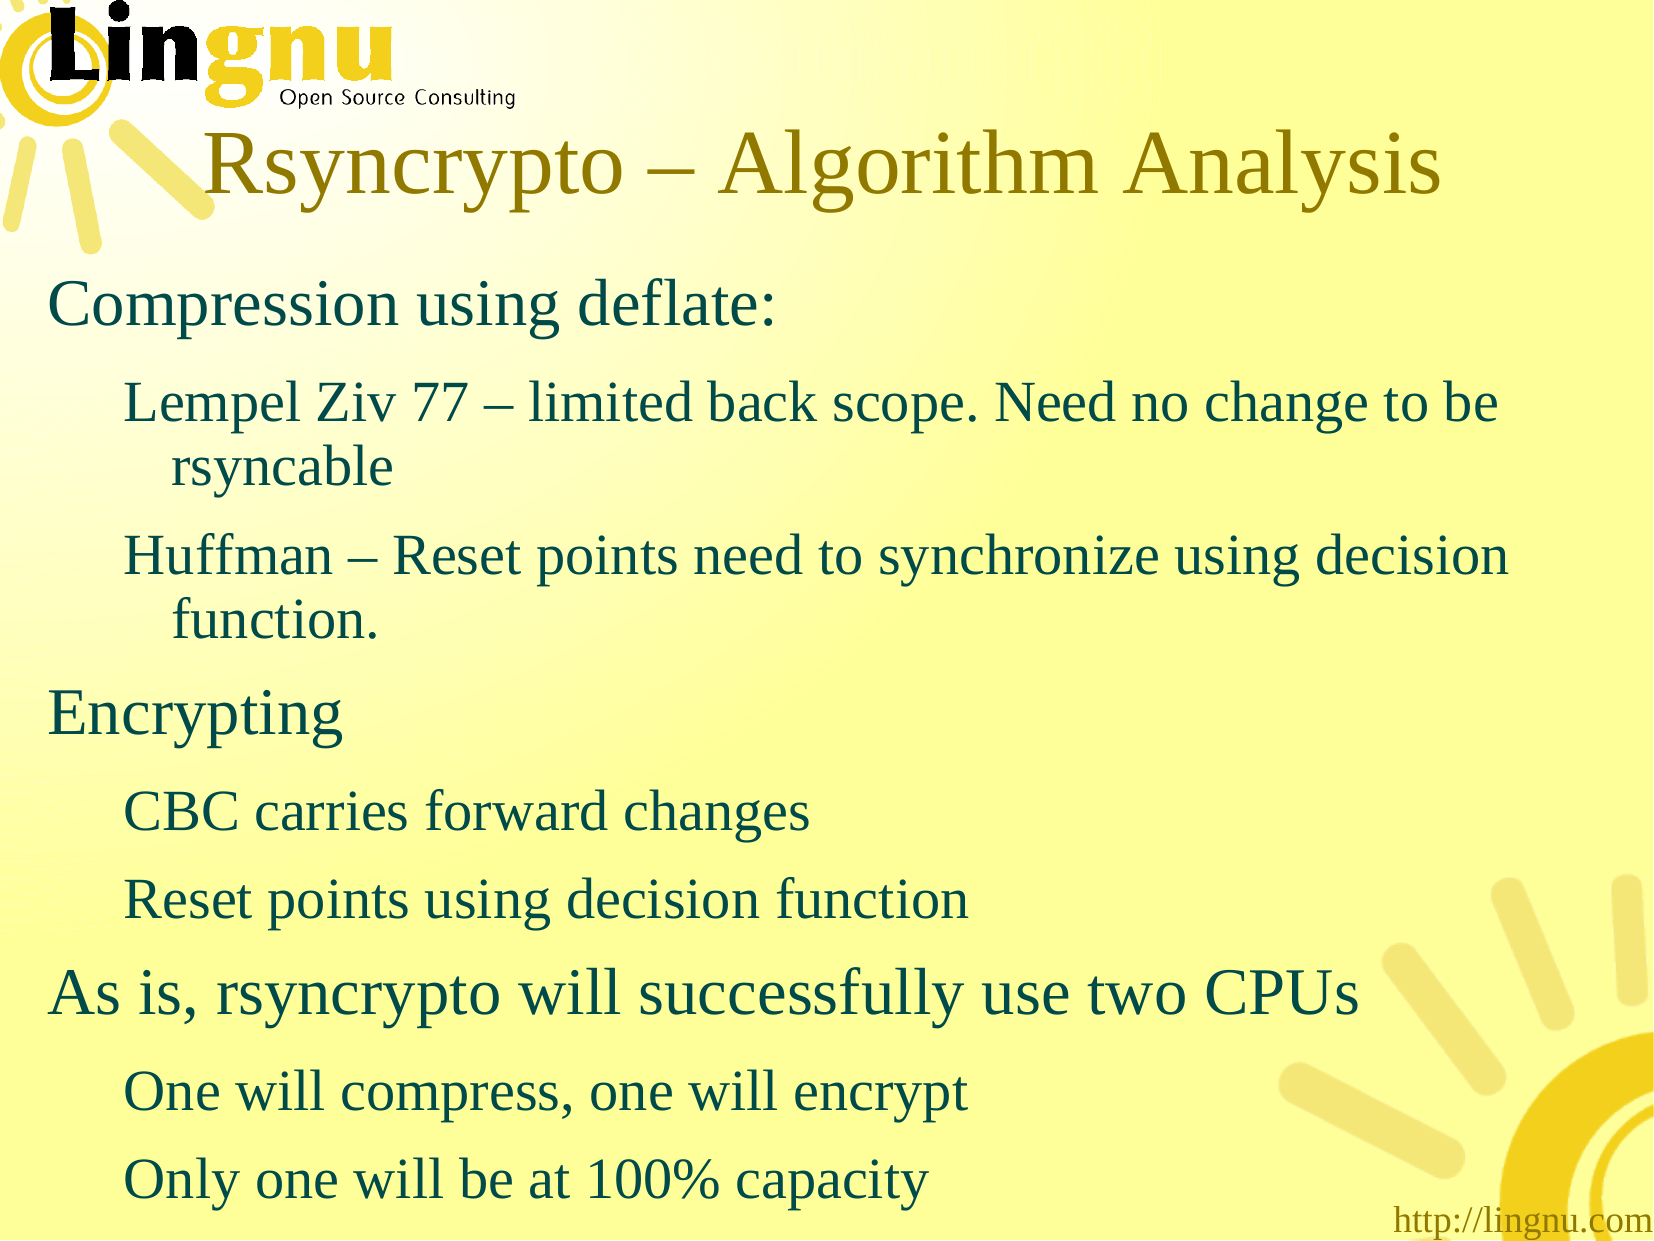

# Rsyncrypto – Algorithm Analysis
Compression using deflate:
Lempel Ziv 77 – limited back scope. Need no change to be rsyncable
Huffman – Reset points need to synchronize using decision function.
Encrypting
CBC carries forward changes
Reset points using decision function
As is, rsyncrypto will successfully use two CPUs
One will compress, one will encrypt
Only one will be at 100% capacity